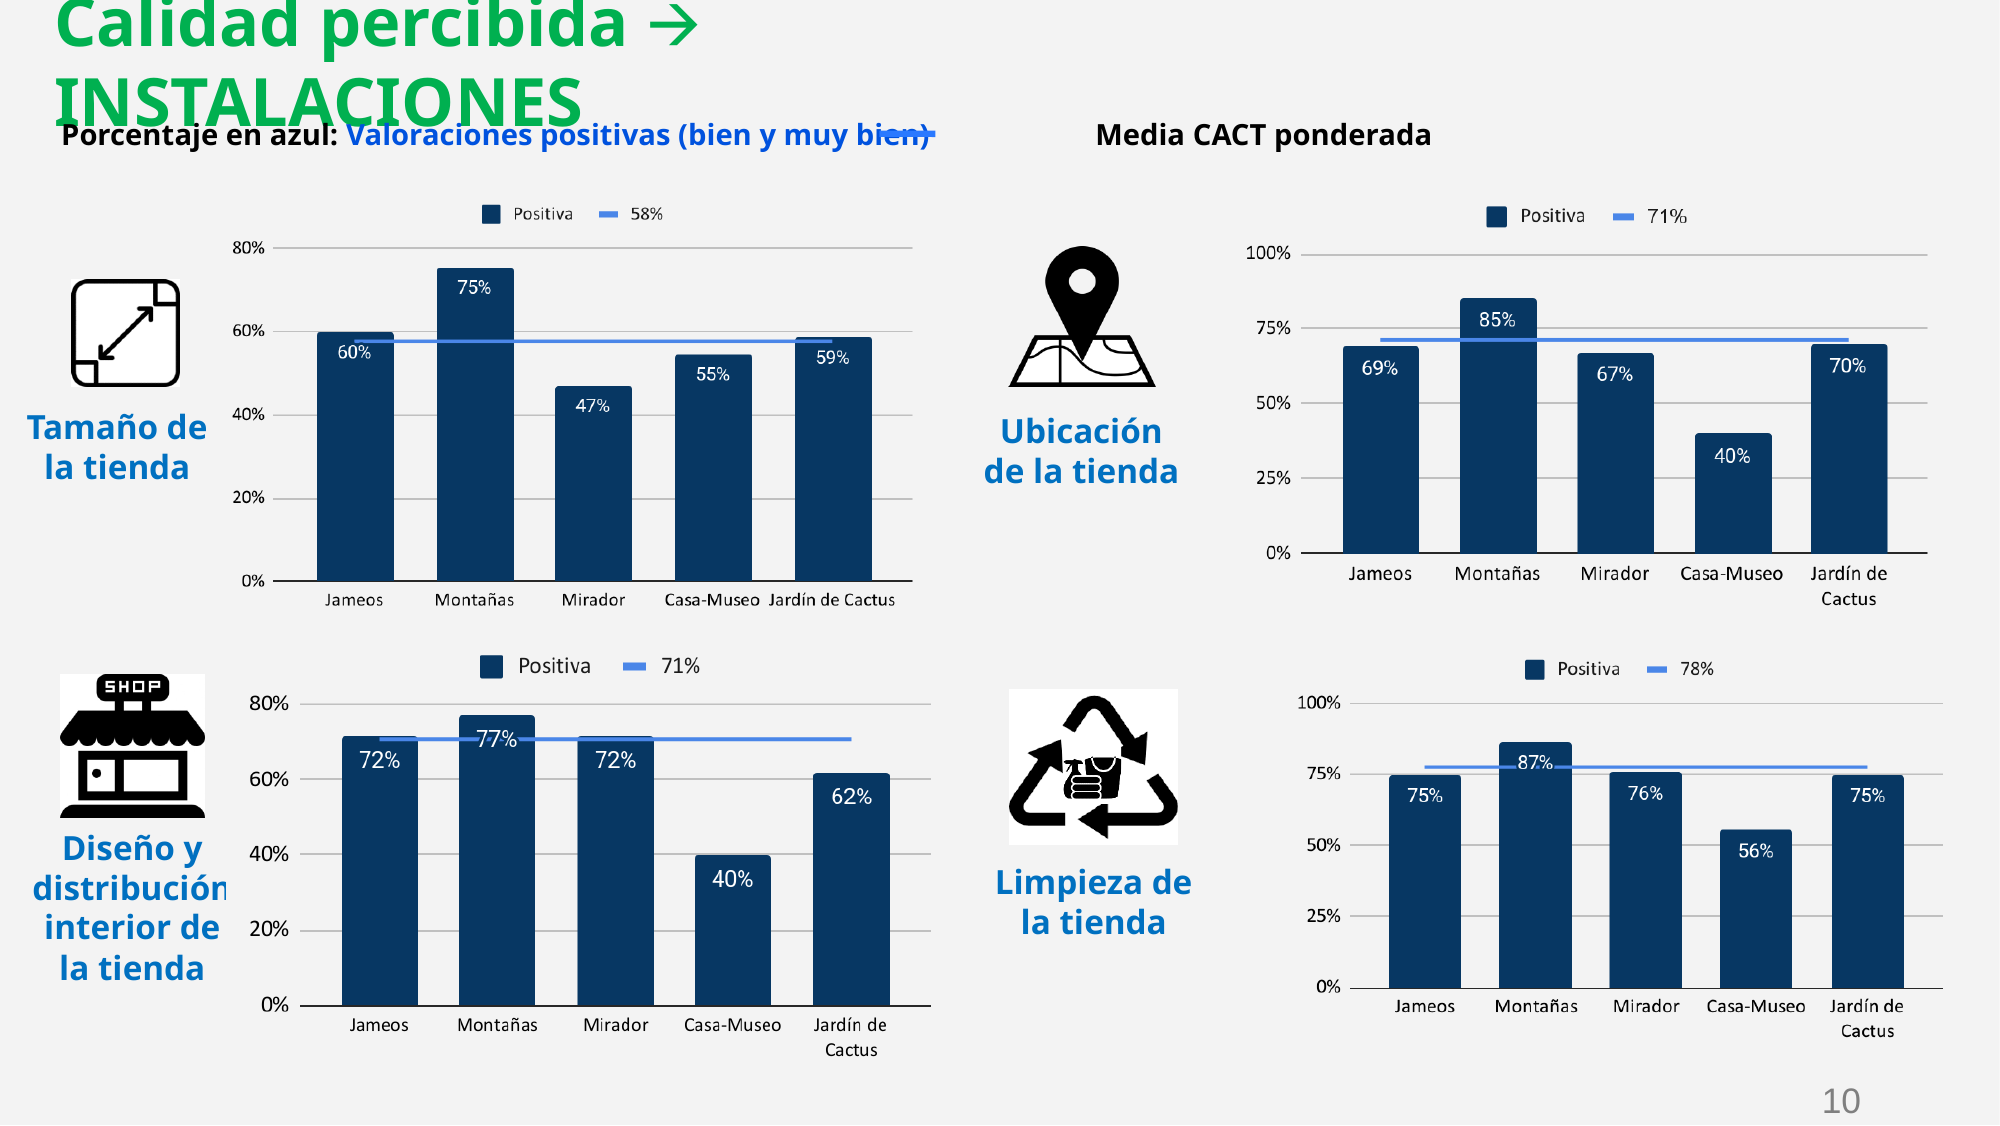

Calidad percibida 🡪 INSTALACIONES
 Porcentaje en azul: Valoraciones positivas (bien y muy bien) Media CACT ponderada
Ubicación de la tienda
Tamaño de la tienda
Diseño y distribución interior de la tienda
Limpieza de la tienda